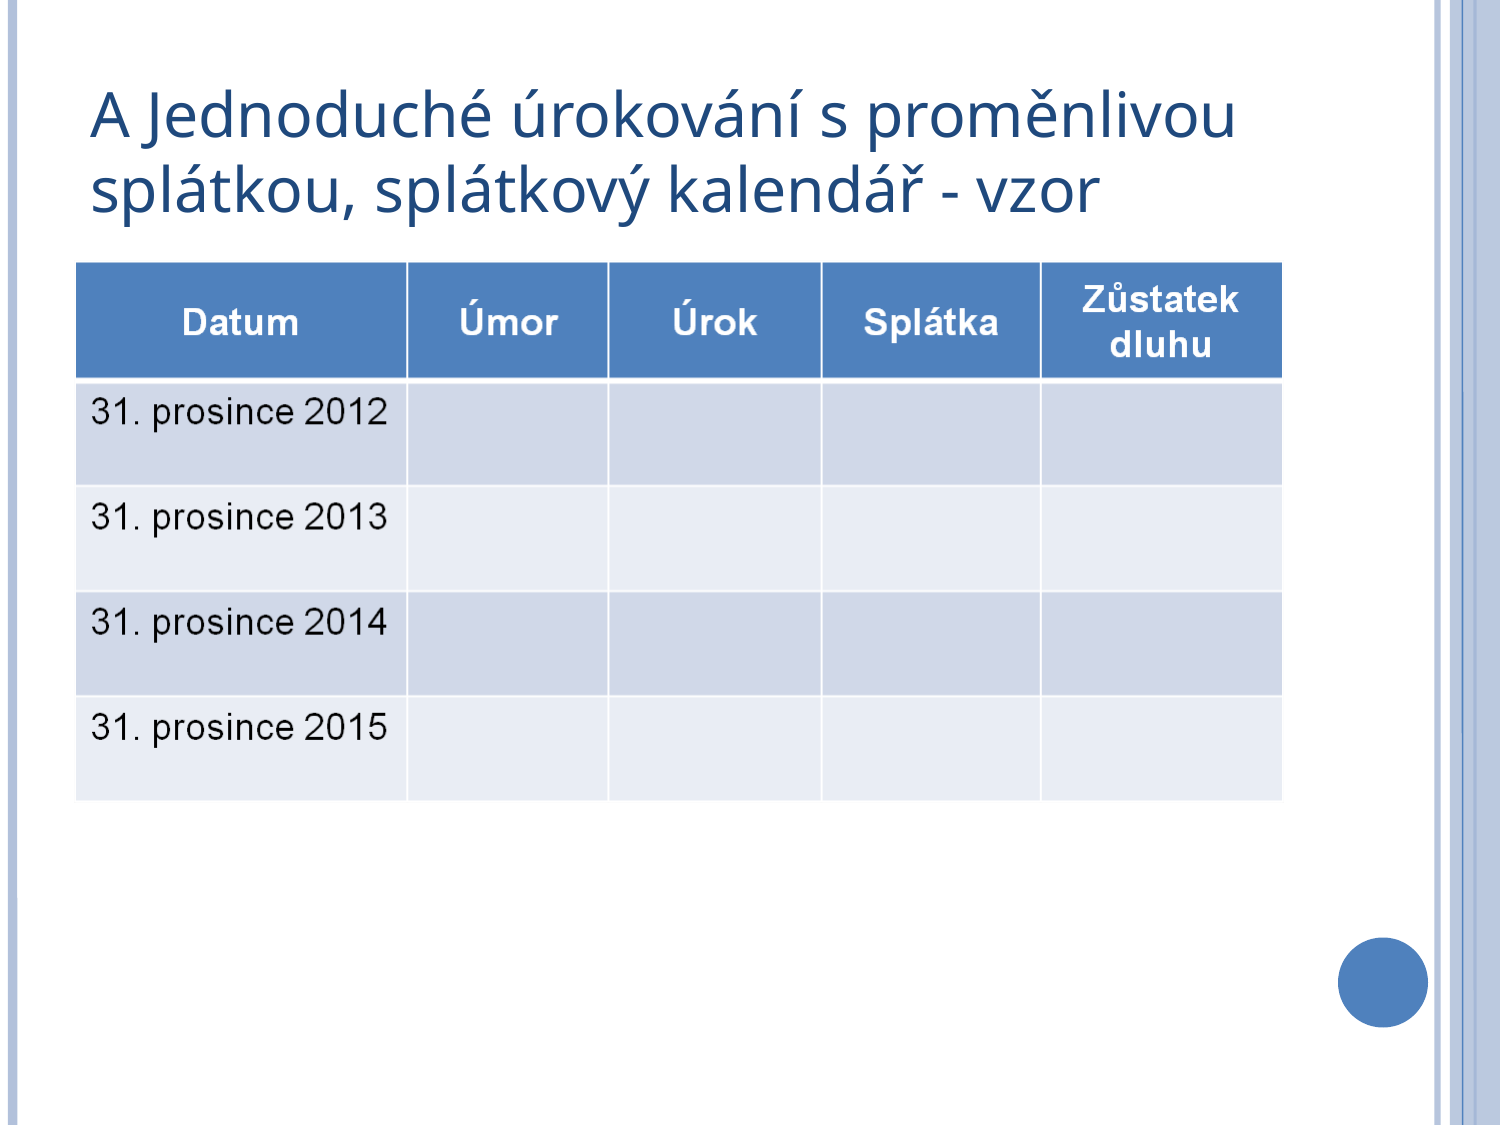

# A Jednoduché úrokování s proměnlivou splátkou, splátkový kalendář - vzor